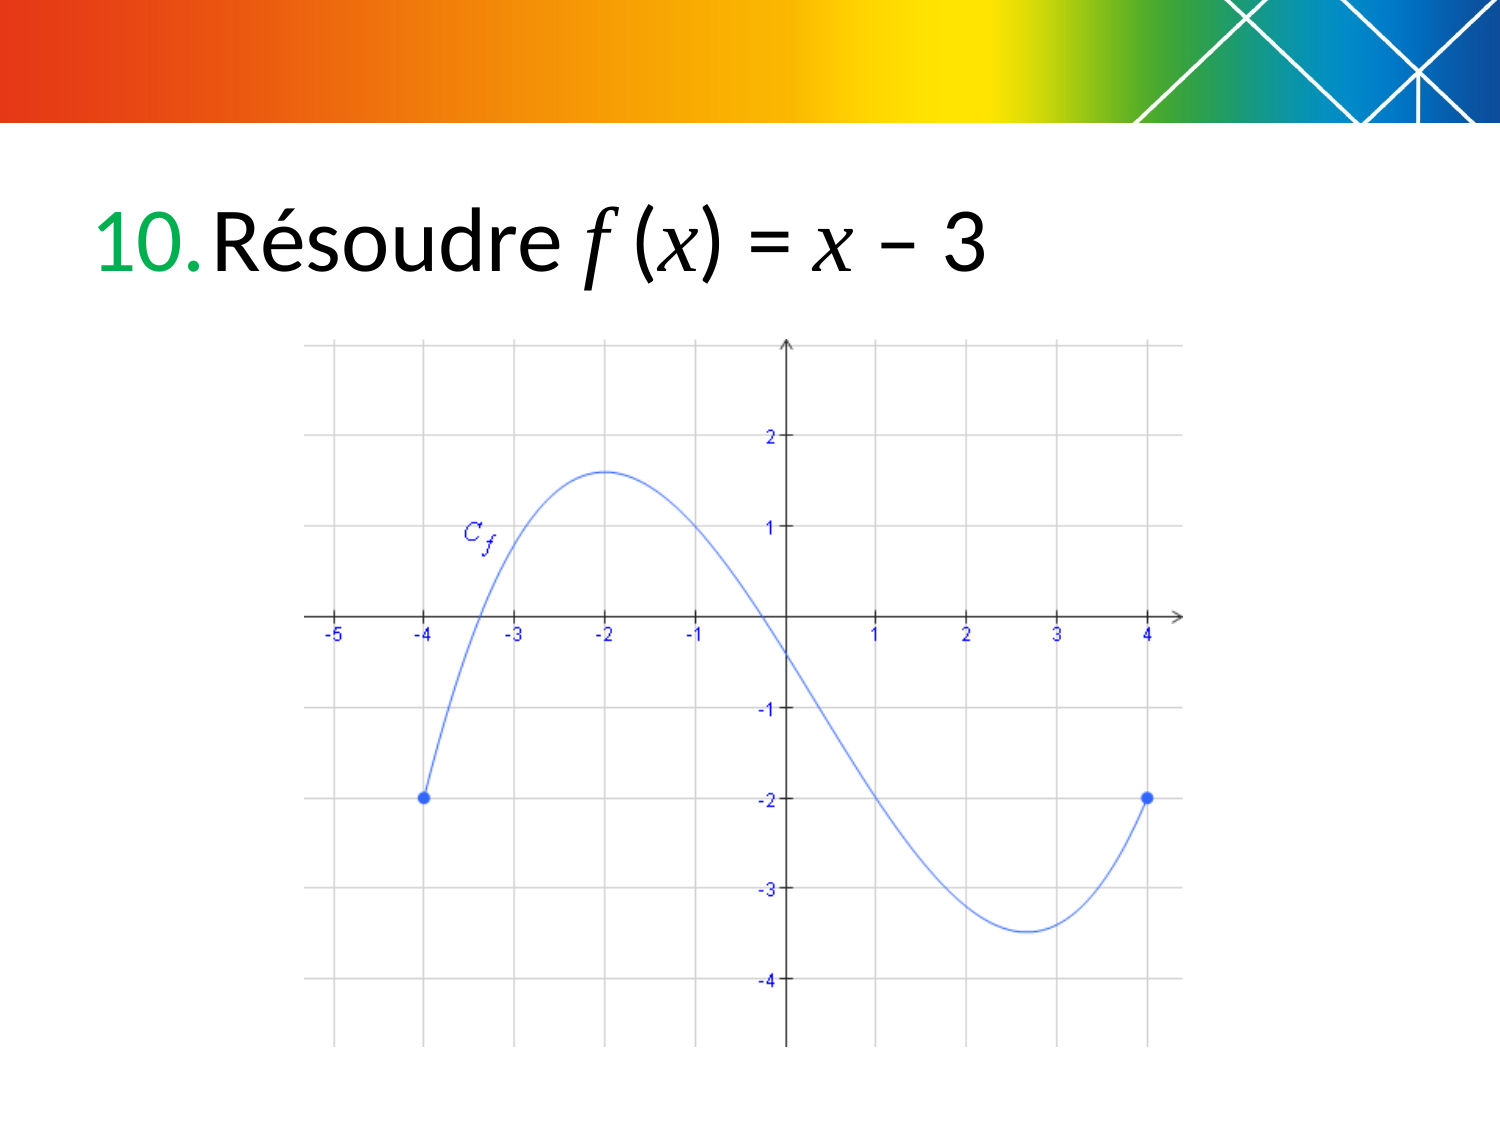

# Résoudre f (x) = x – 3